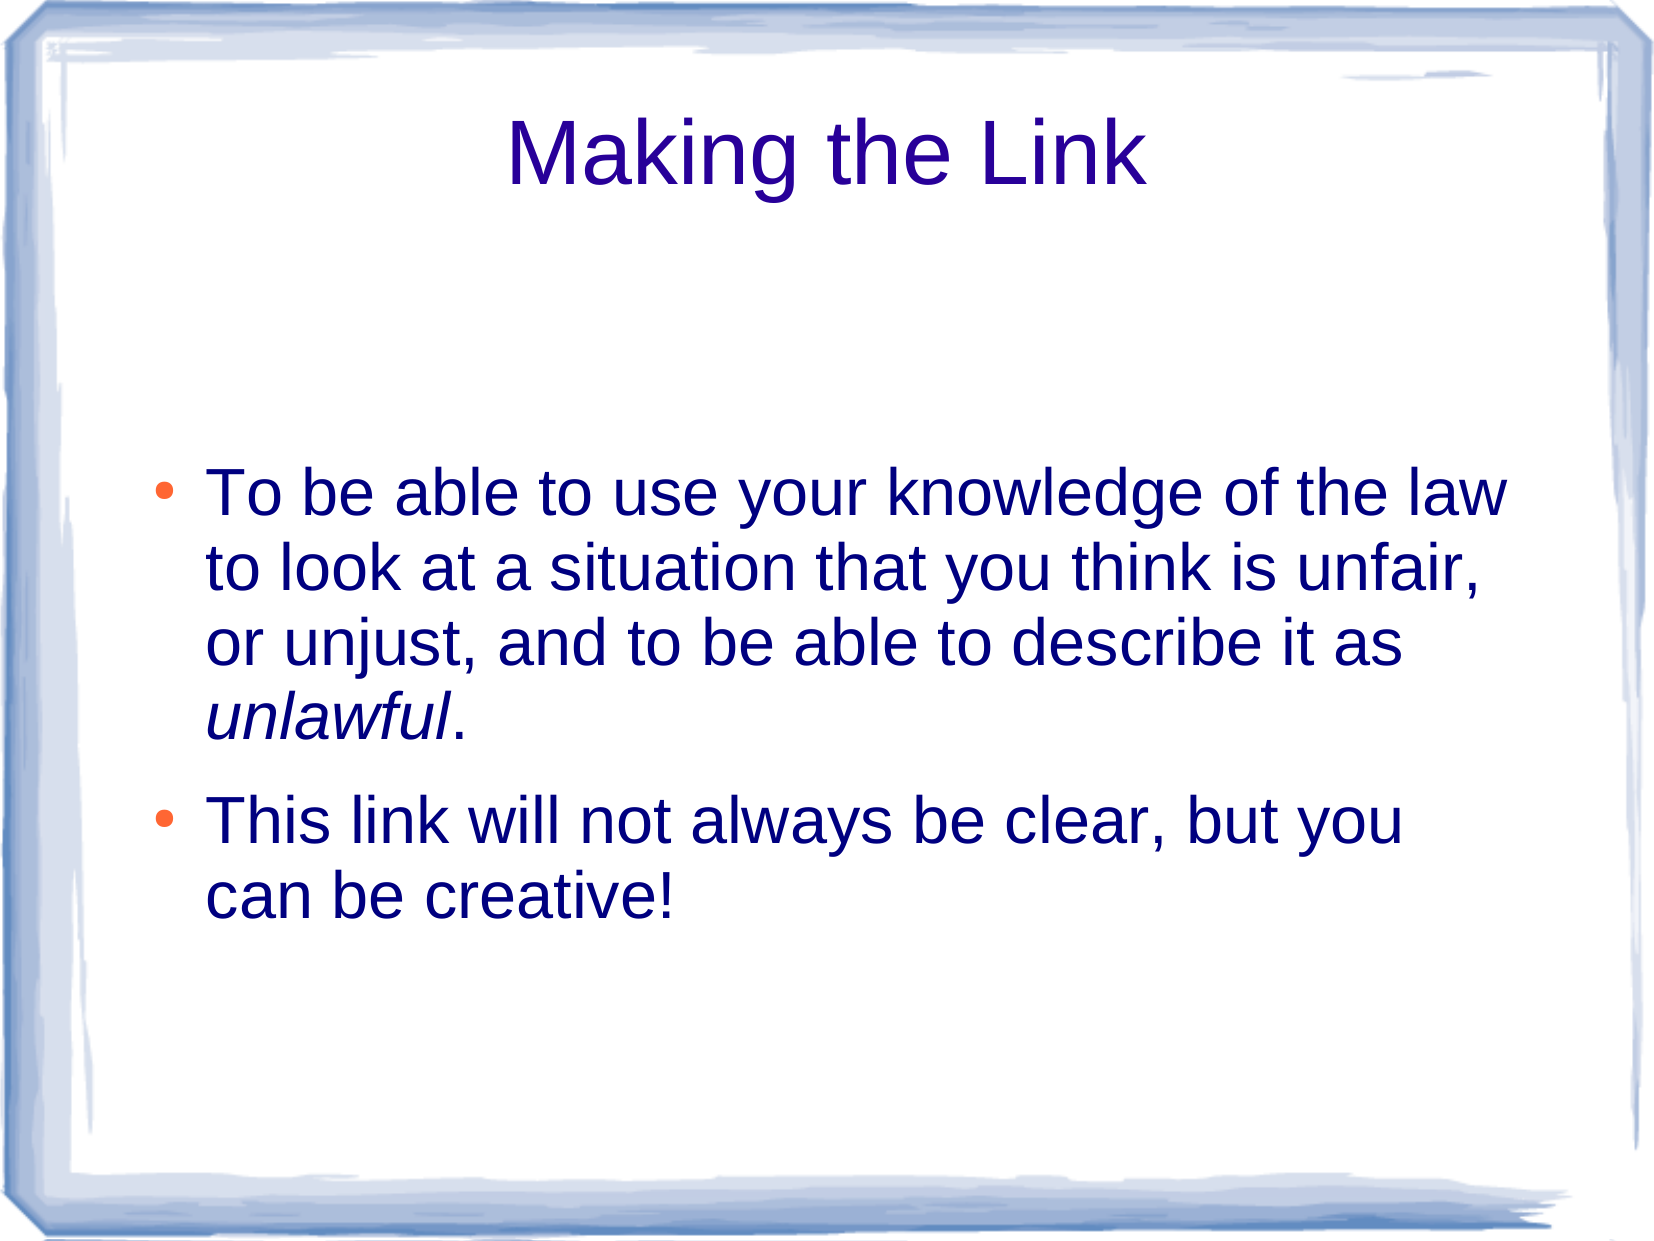

# Making the Link
To be able to use your knowledge of the law to look at a situation that you think is unfair, or unjust, and to be able to describe it as unlawful.
This link will not always be clear, but you can be creative!